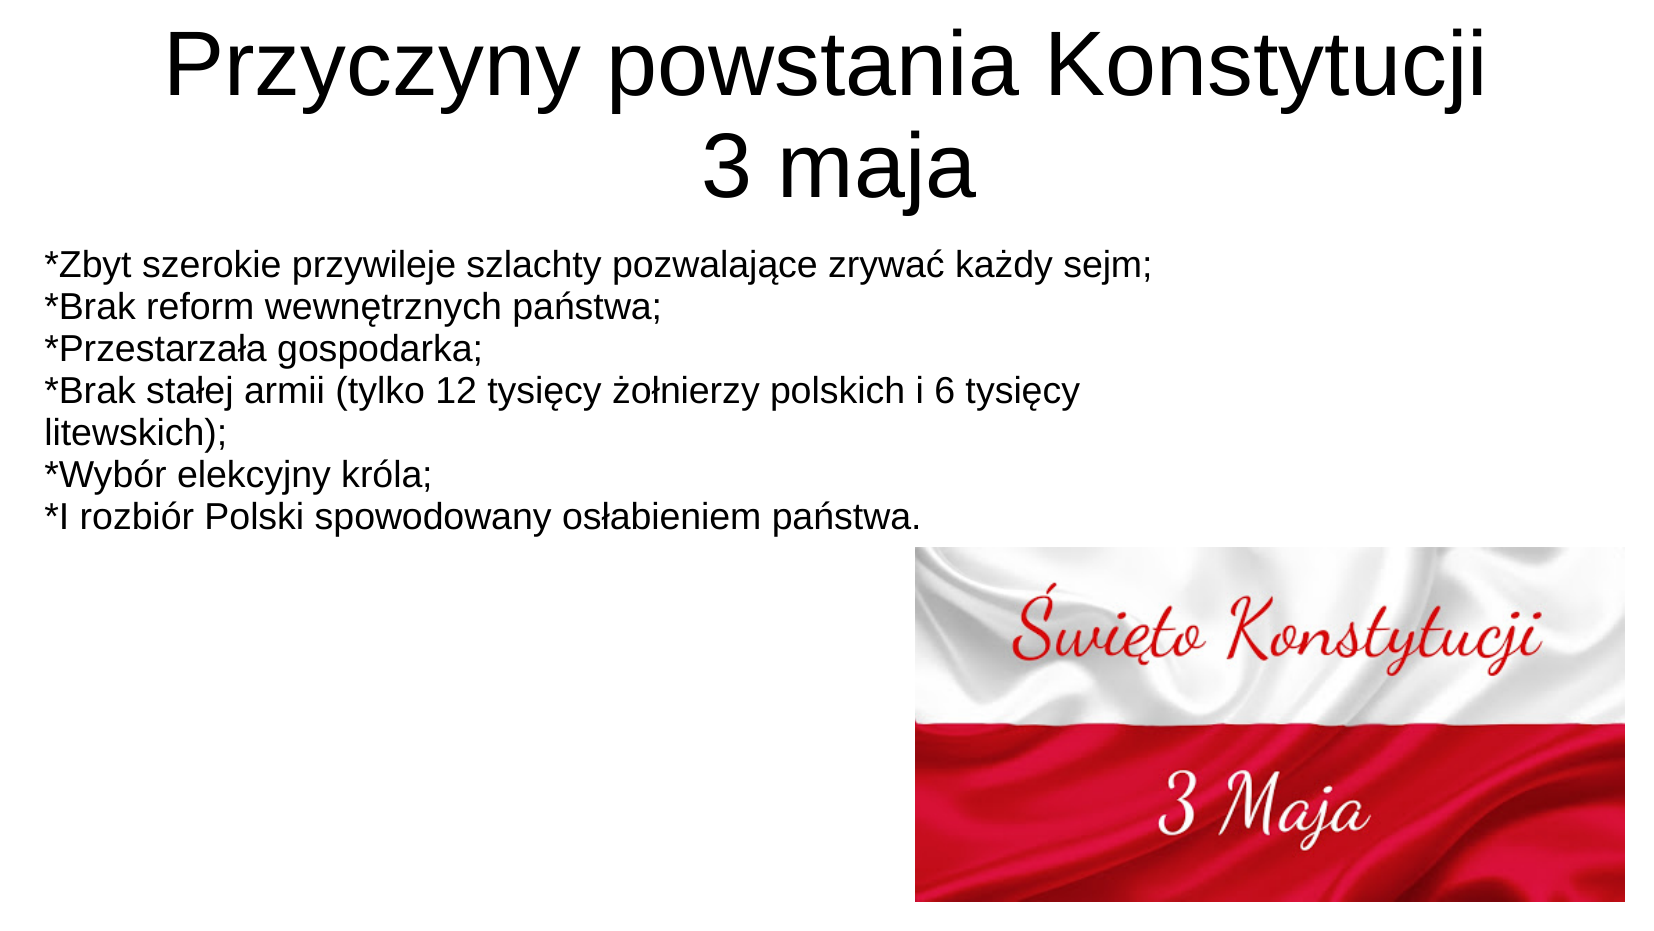

# Przyczyny powstania Konstytucji 3 maja
*Zbyt szerokie przywileje szlachty pozwalające zrywać każdy sejm;
*Brak reform wewnętrznych państwa;
*Przestarzała gospodarka;
*Brak stałej armii (tylko 12 tysięcy żołnierzy polskich i 6 tysięcy litewskich);
*Wybór elekcyjny króla;
*I rozbiór Polski spowodowany osłabieniem państwa.